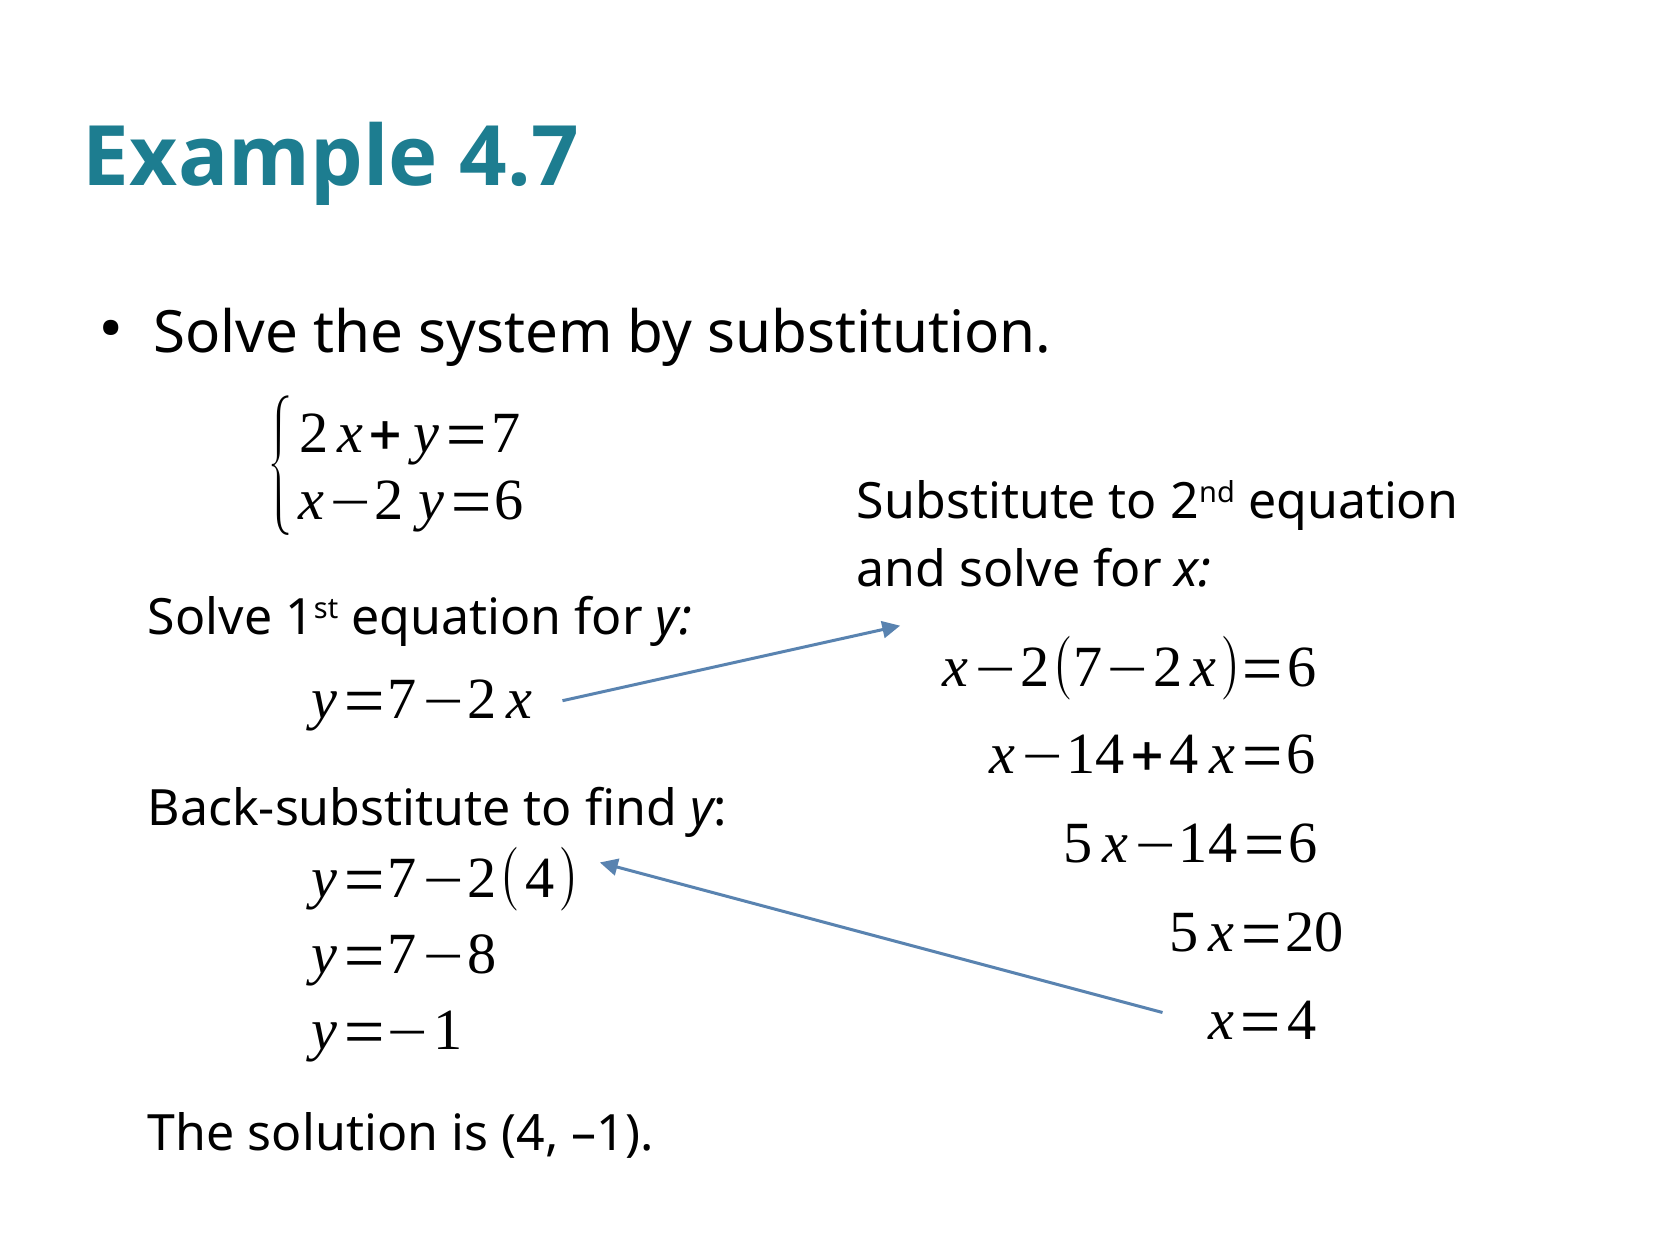

# Example 4.7
Solve the system by substitution.
Substitute to 2nd equation and solve for x:
Solve 1st equation for y:
Back-substitute to find y:
The solution is (4, –1).